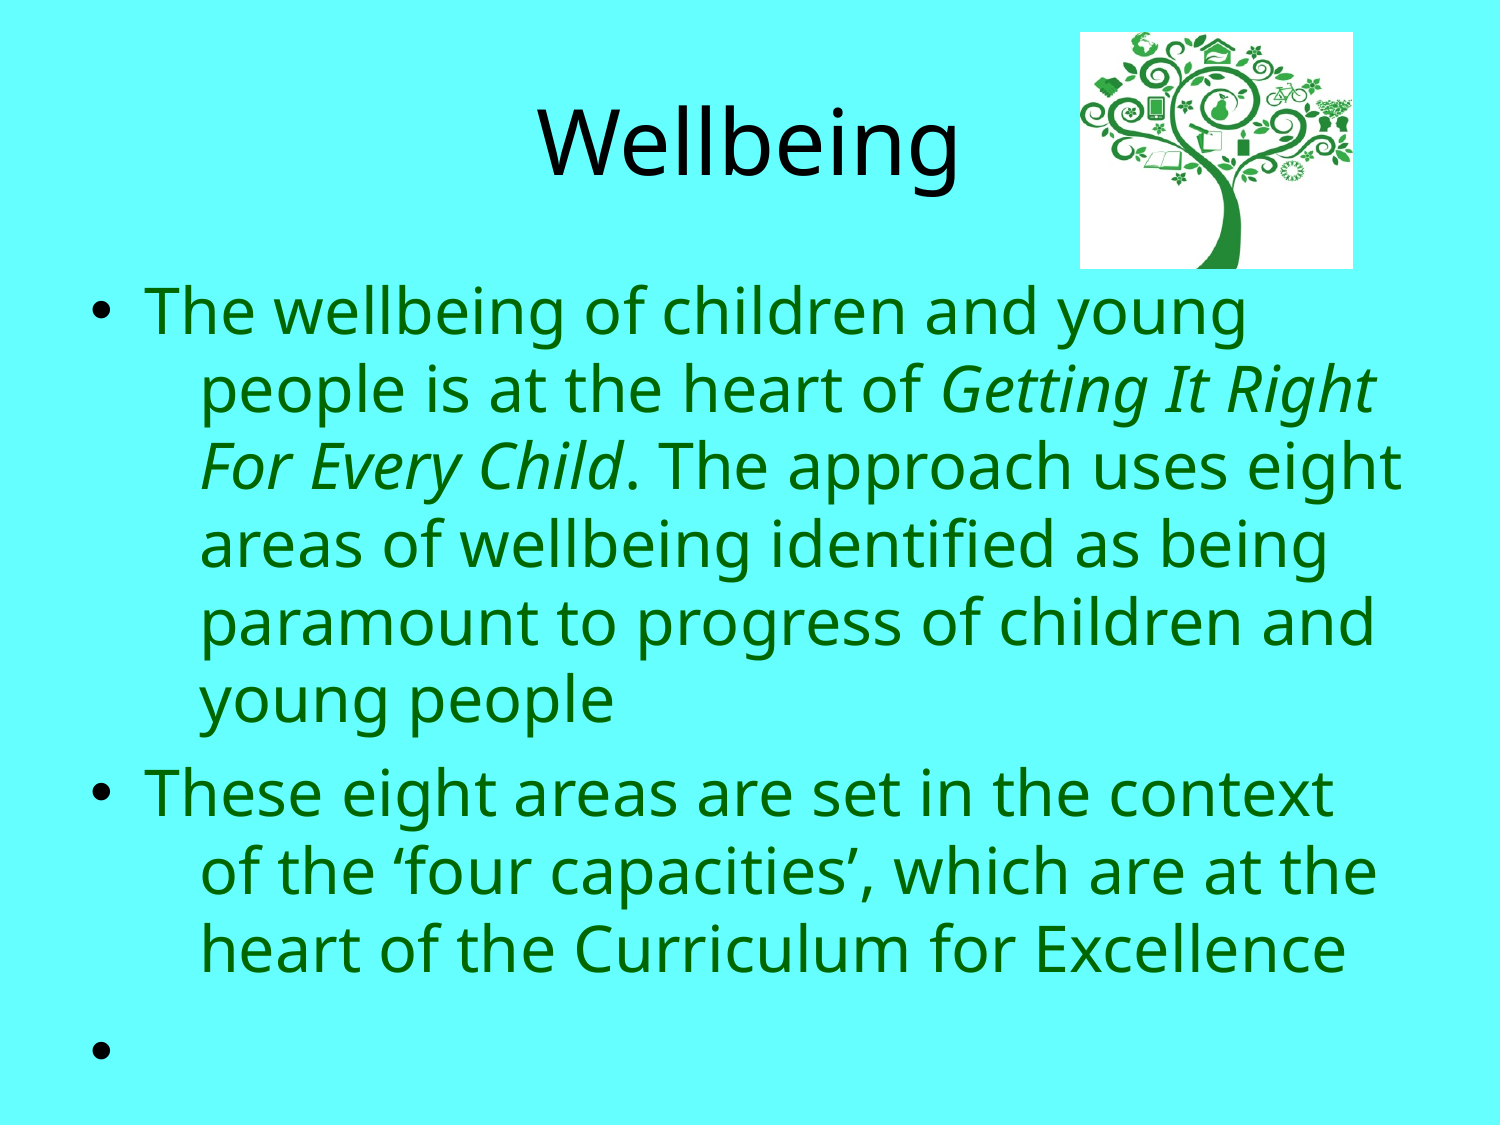

# Wellbeing
The wellbeing of children and young people is at the heart of Getting It Right For Every Child. The approach uses eight areas of wellbeing identified as being paramount to progress of children and young people
These eight areas are set in the context of the ‘four capacities’, which are at the heart of the Curriculum for Excellence